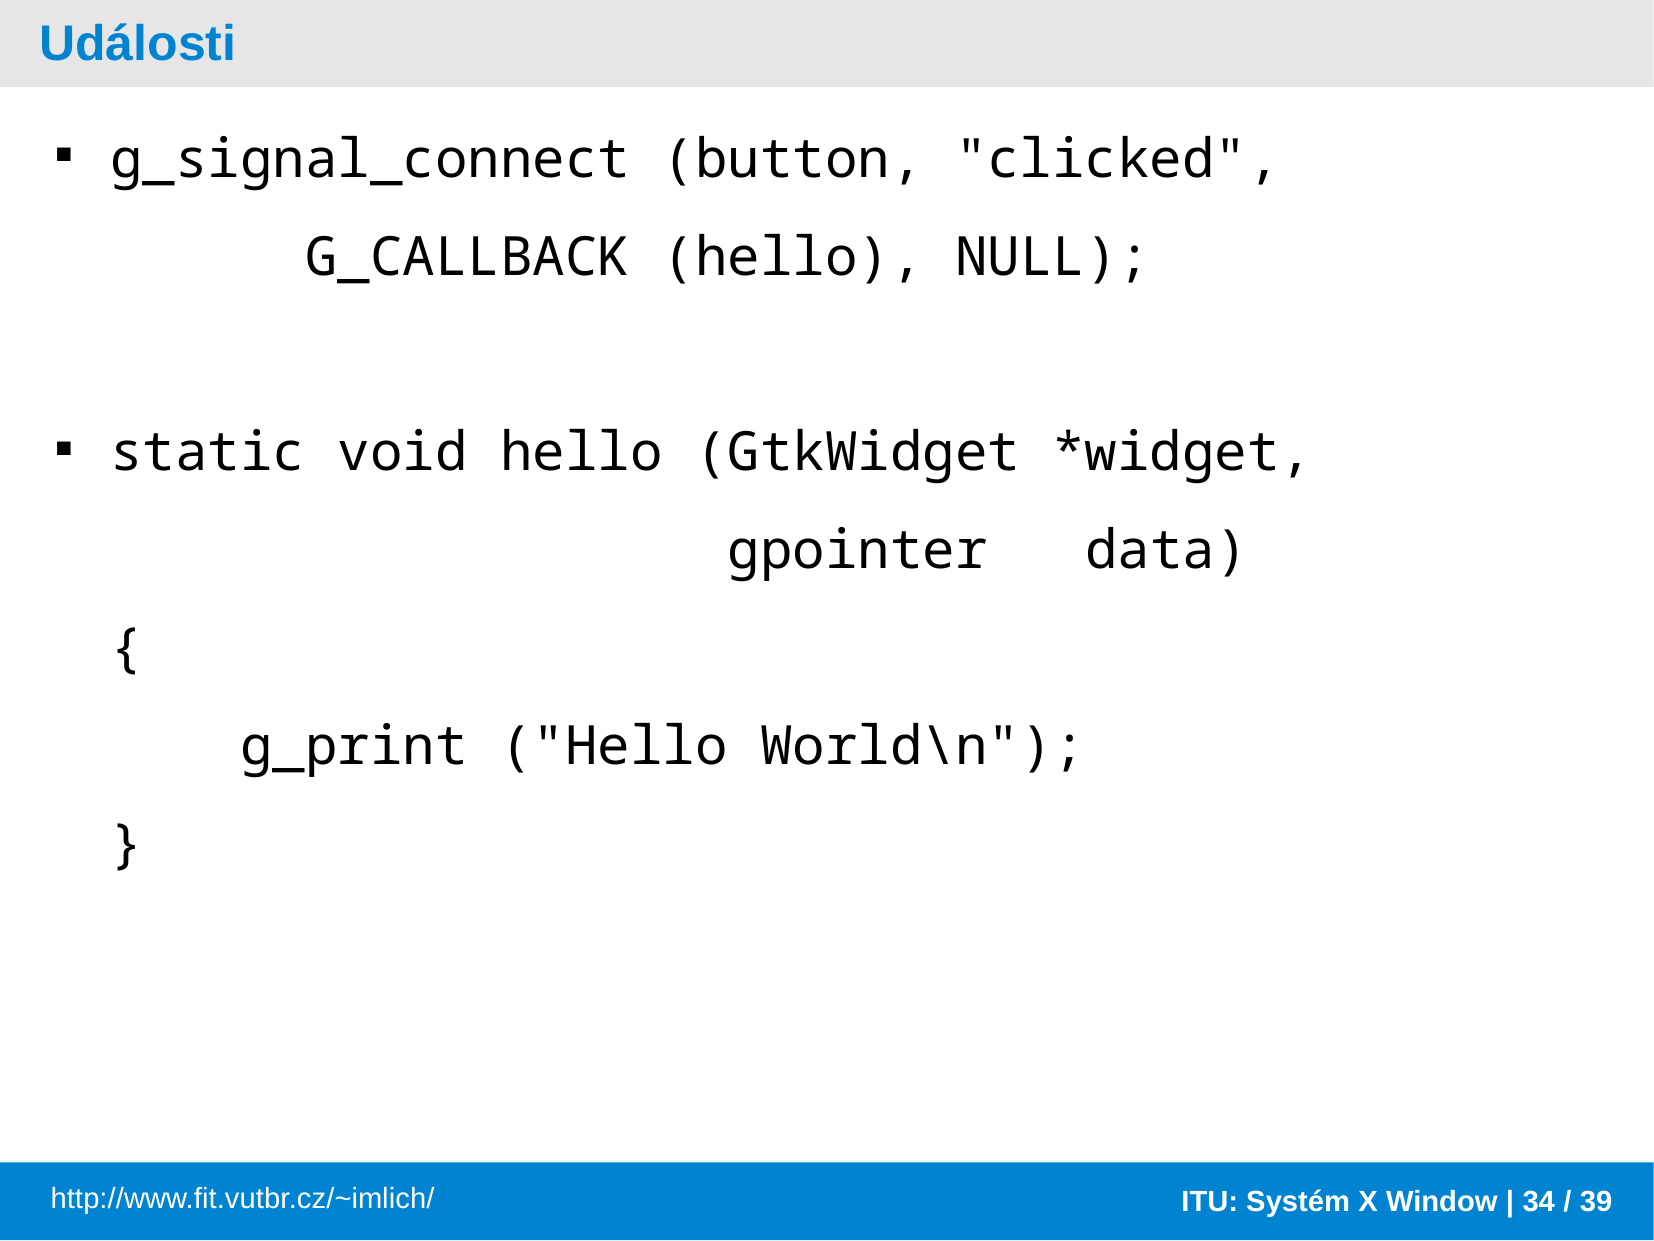

# Události
g_signal_connect (button, "clicked",
 G_CALLBACK (hello), NULL);
static void hello (GtkWidget *widget,
 gpointer data)
{
 g_print ("Hello World\n");
}